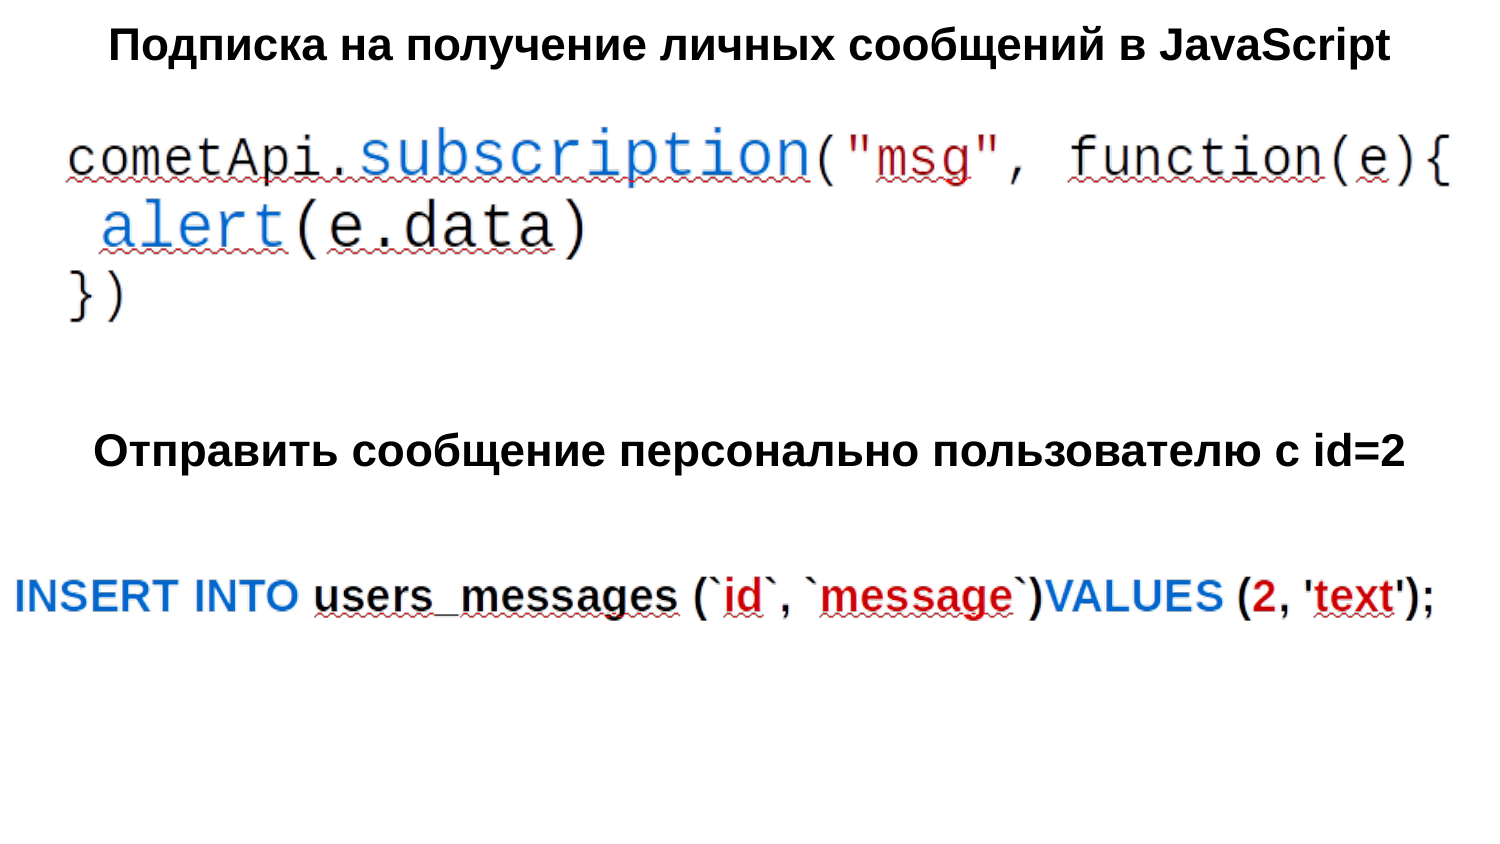

Подписка на получение личных сообщений в JavaScript
Отправить сообщение персонально пользователю с id=2